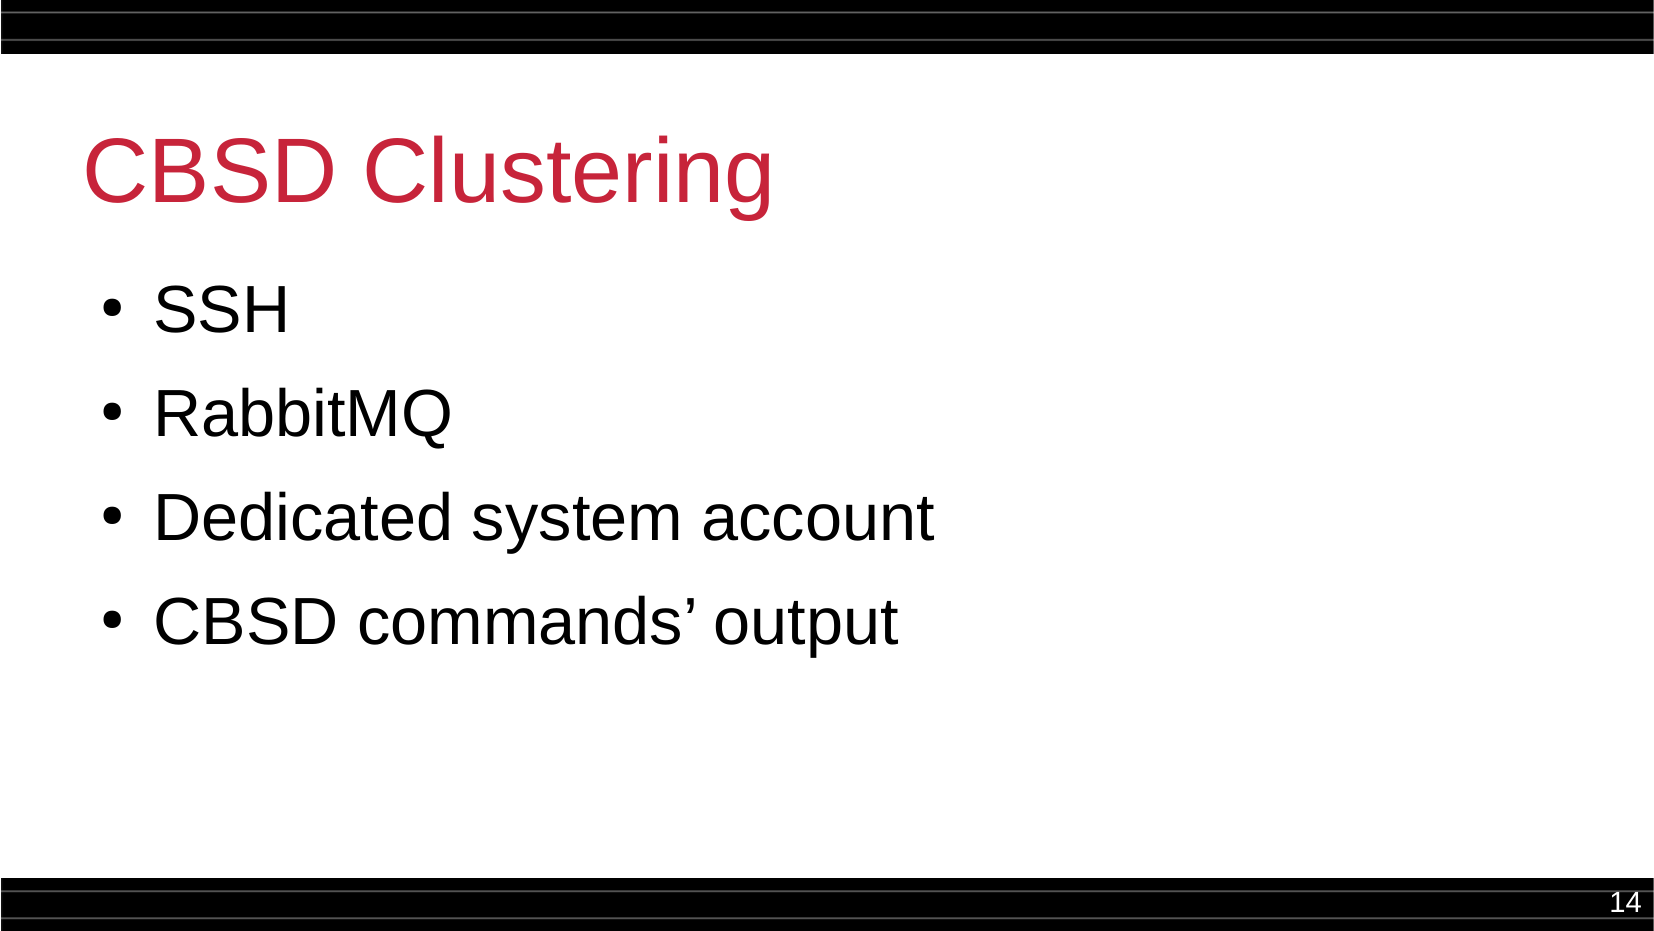

# CBSD Clustering
SSH
RabbitMQ
Dedicated system account
CBSD commands’ output